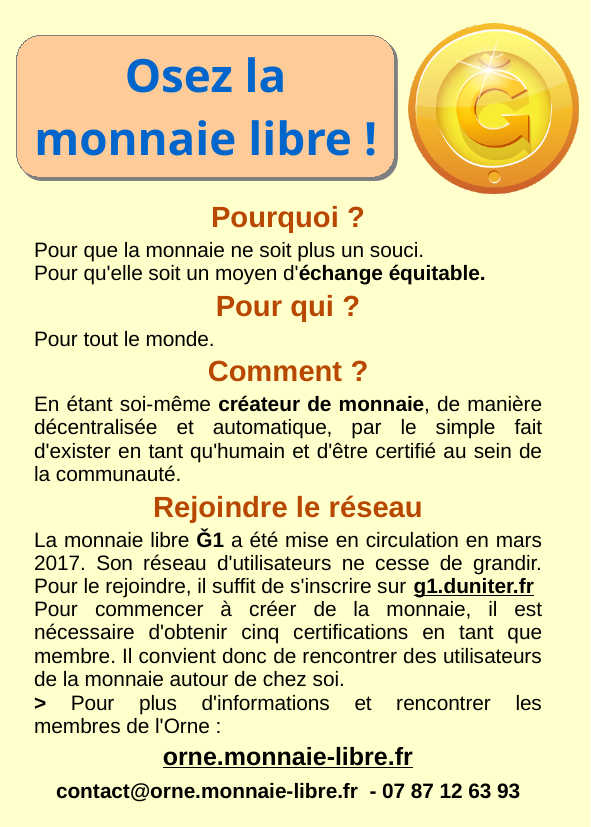

# Osez la monnaie libre !
Pourquoi ?
Pour que la monnaie ne soit plus un souci.
Pour qu'elle soit un moyen d'échange équitable.
Pour qui ?
Pour tout le monde.
Comment ?
En étant soi-même créateur de monnaie, de manière décentralisée et automatique, par le simple fait d'exister en tant qu'humain et d'être certifié au sein de la communauté.
Rejoindre le réseau
La monnaie libre Ǧ1 a été mise en circulation en mars 2017. Son réseau d'utilisateurs ne cesse de grandir. Pour le rejoindre, il suffit de s'inscrire sur :g1.duniter.fr
Pour commencer à créer de la monnaie, il est nécessaire d'obtenir cinq certifications en tant que membre. Il convient donc de rencontrer des utilisateurs de la monnaie autour de chez soi.
> Pour plus d'informations et rencontrer les membres de l'Orne :
orne.monnaie-libre.fr
contact@orne.monnaie-libre.fr - 07 87 12 63 93